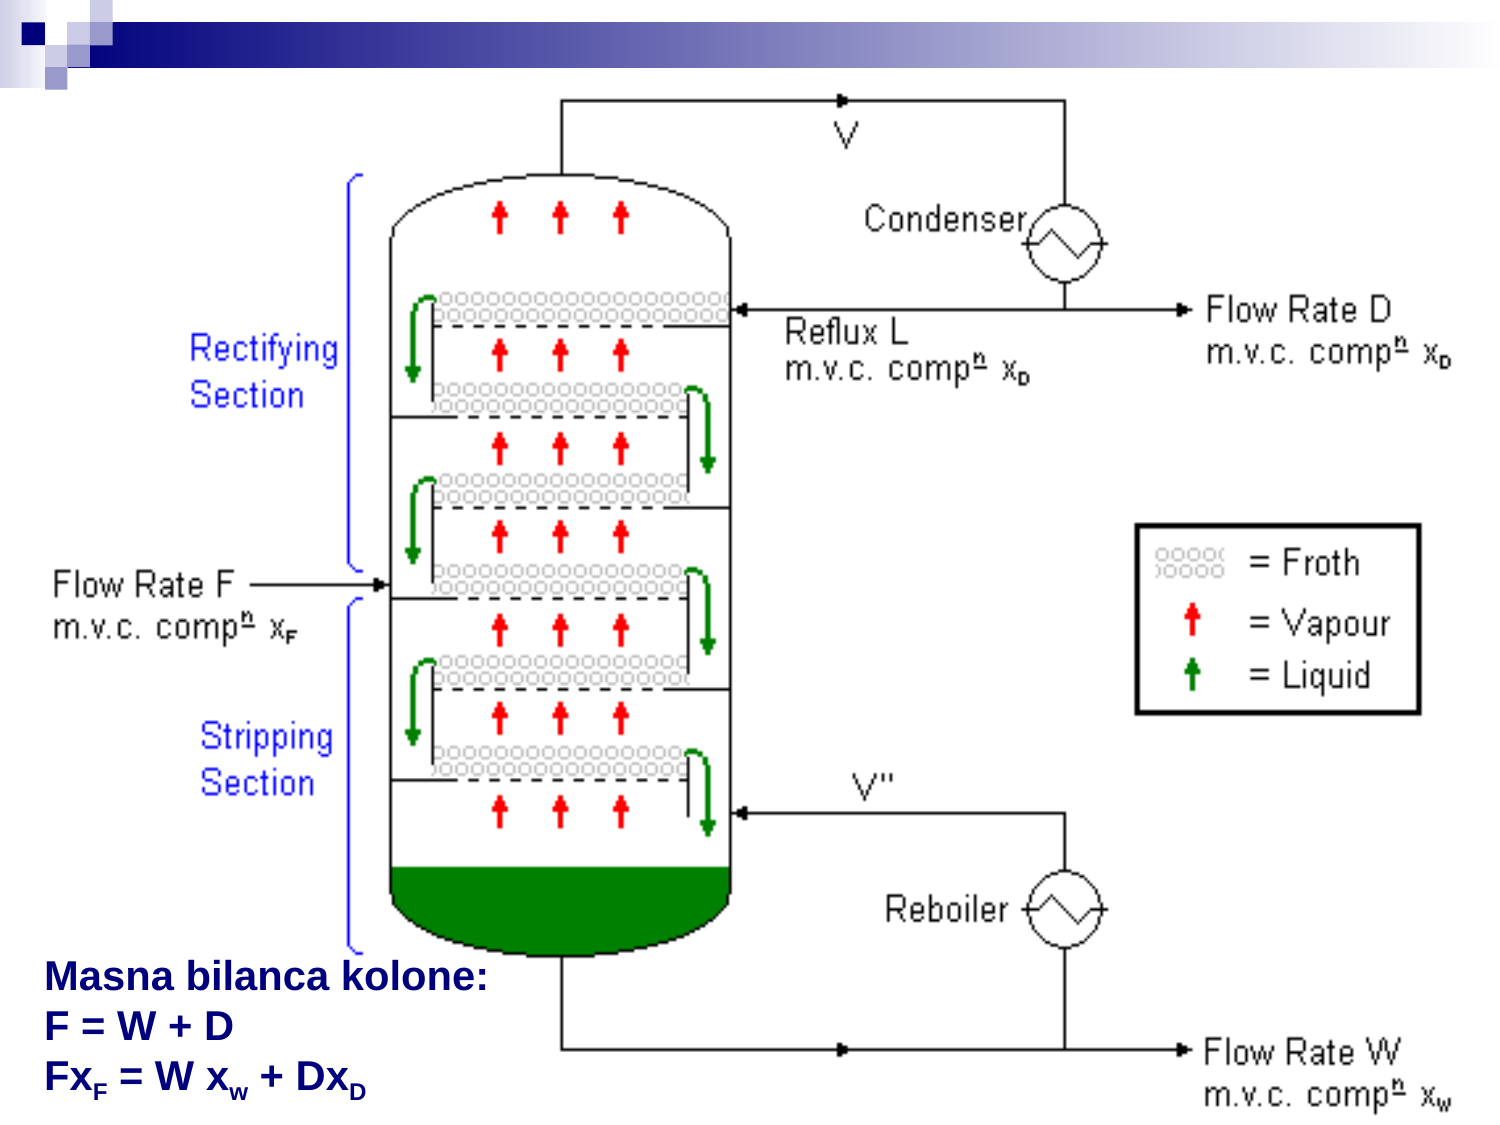

Masna bilanca kolone:
F = W + D
FxF = W xw + DxD